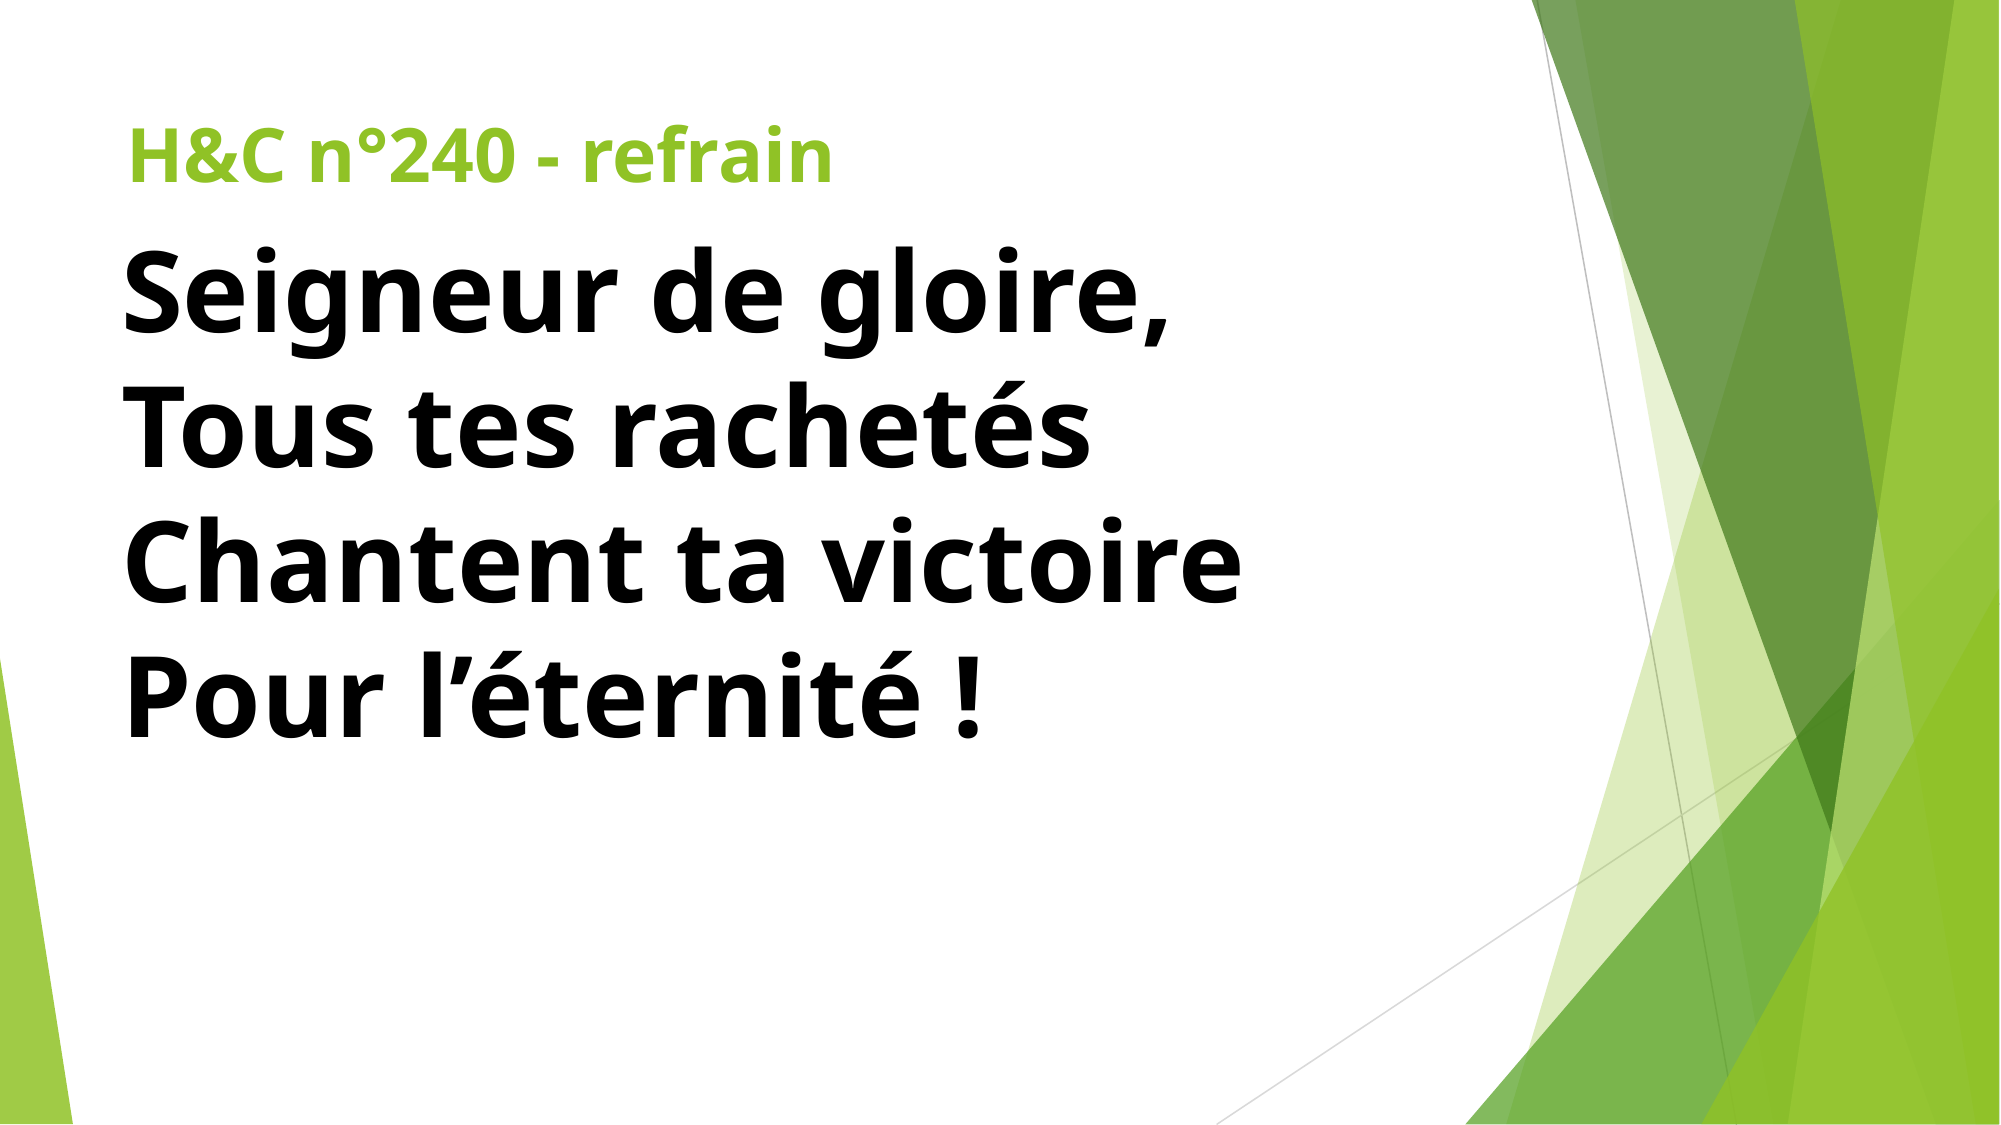

H&C n°240 - refrain
Seigneur de gloire,
Tous tes rachetés
Chantent ta victoire
Pour l’éternité !